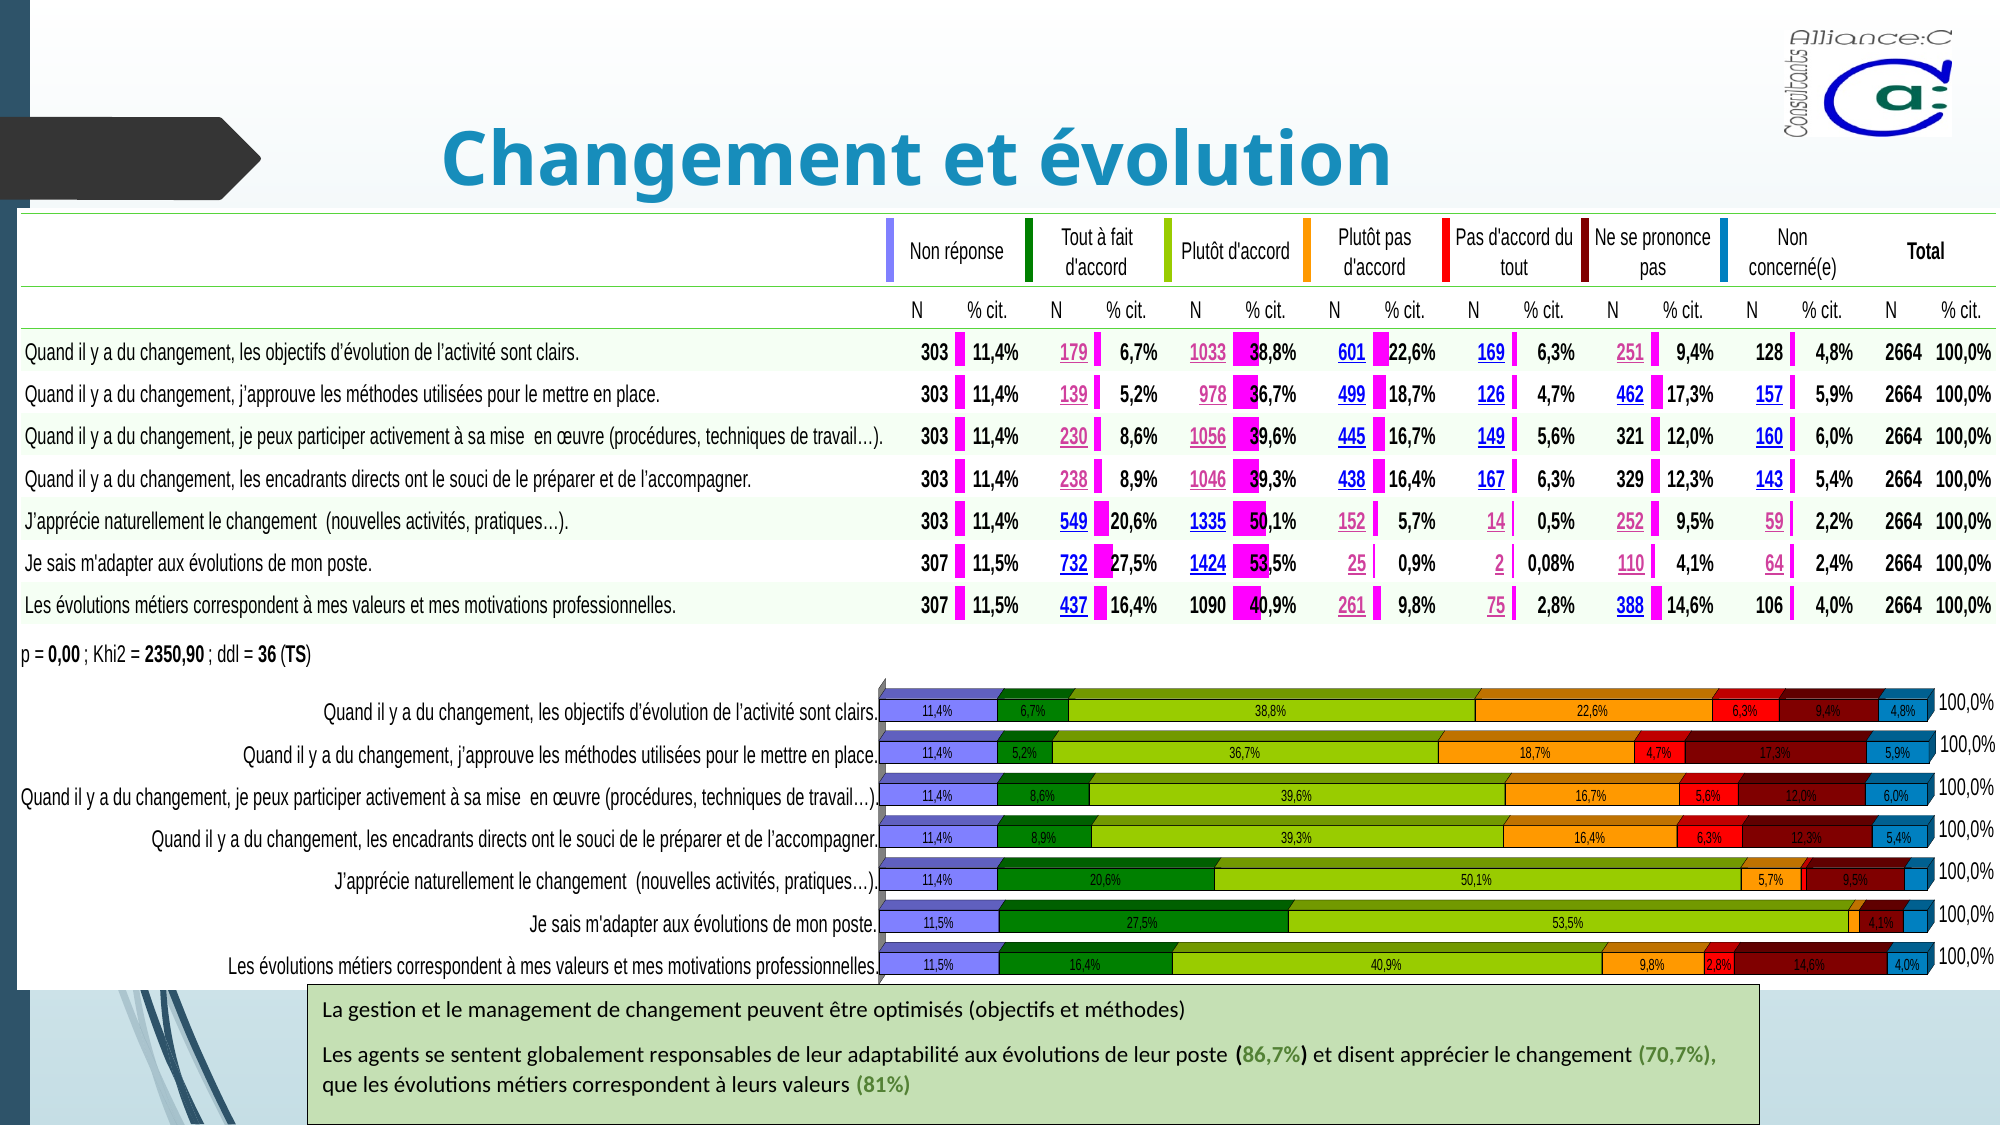

# Changement et évolution
La gestion et le management de changement peuvent être optimisés (objectifs et méthodes)
Les agents se sentent globalement responsables de leur adaptabilité aux évolutions de leur poste (86,7%) et disent apprécier le changement (70,7%), que les évolutions métiers correspondent à leurs valeurs (81%)